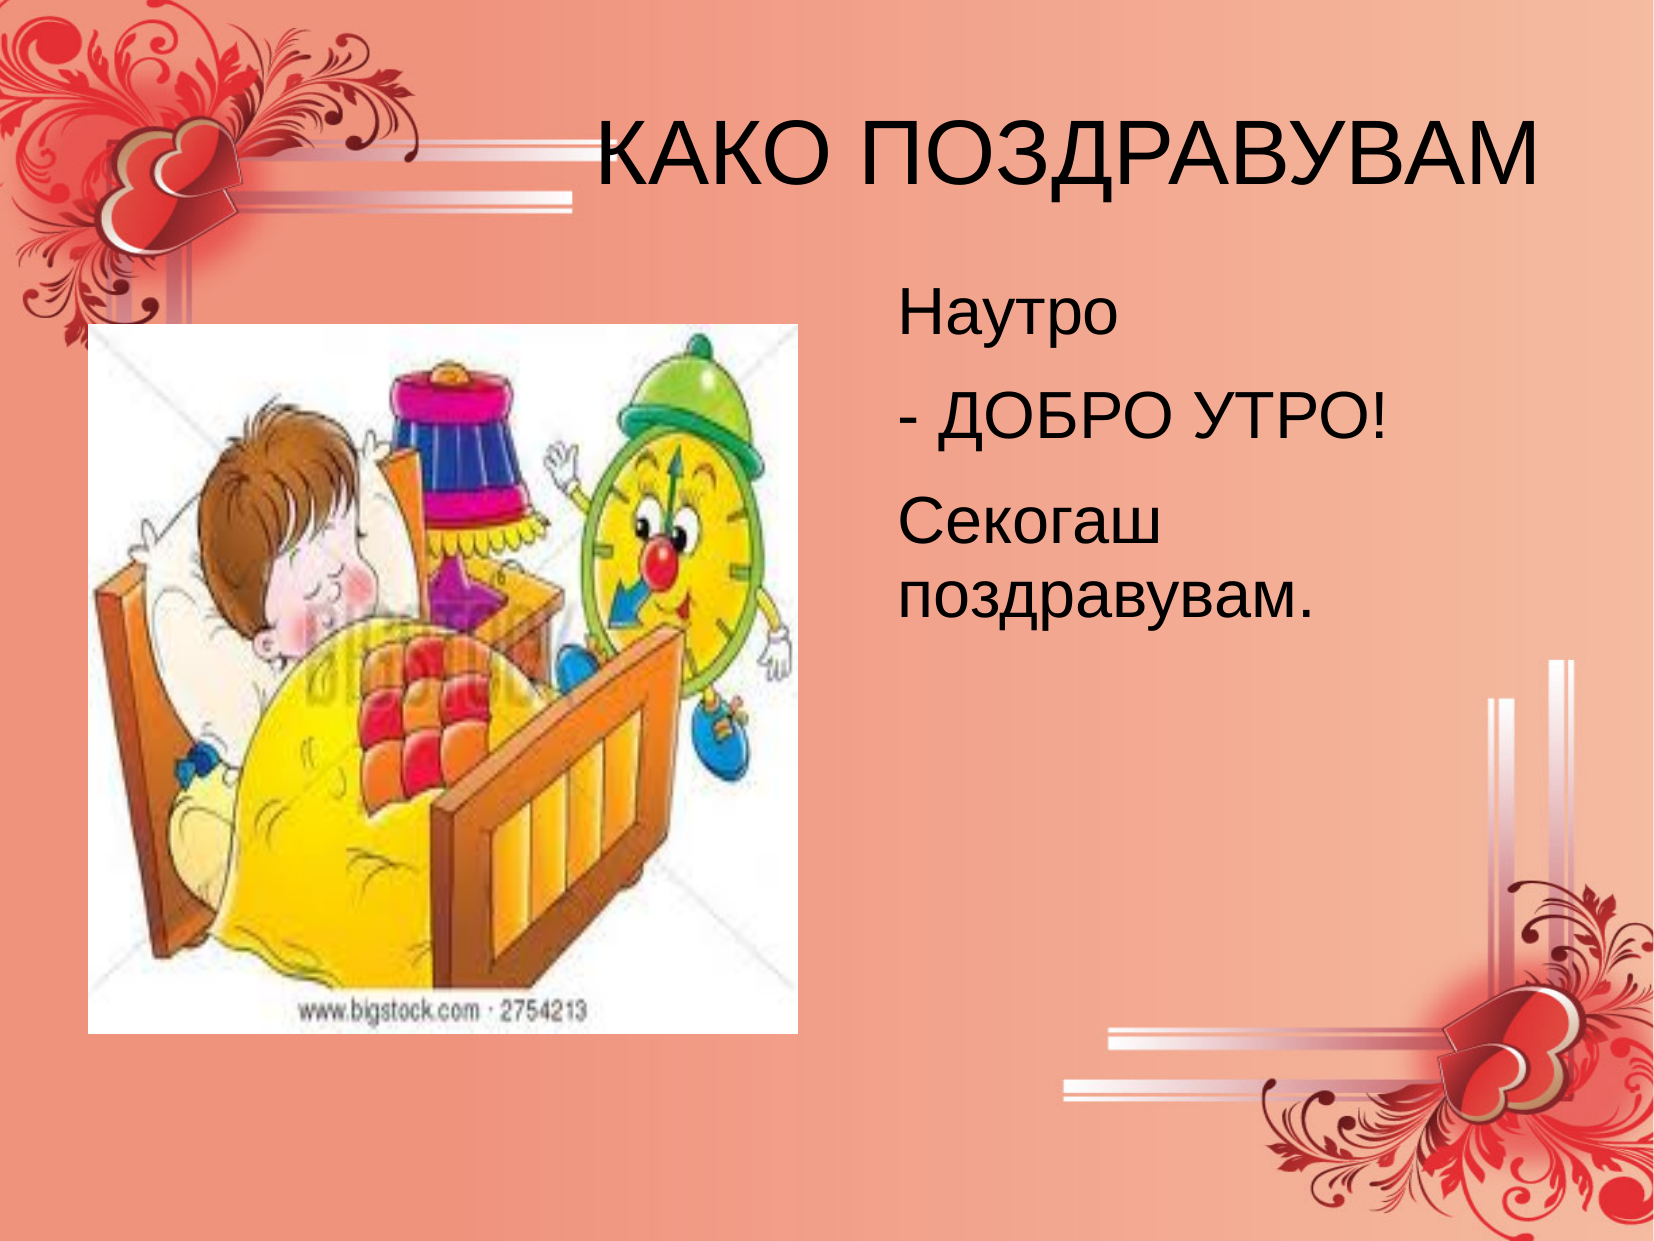

# КАКО ПОЗДРАВУВАМ
Наутро
- ДОБРО УТРО!
Секогаш поздравувам.